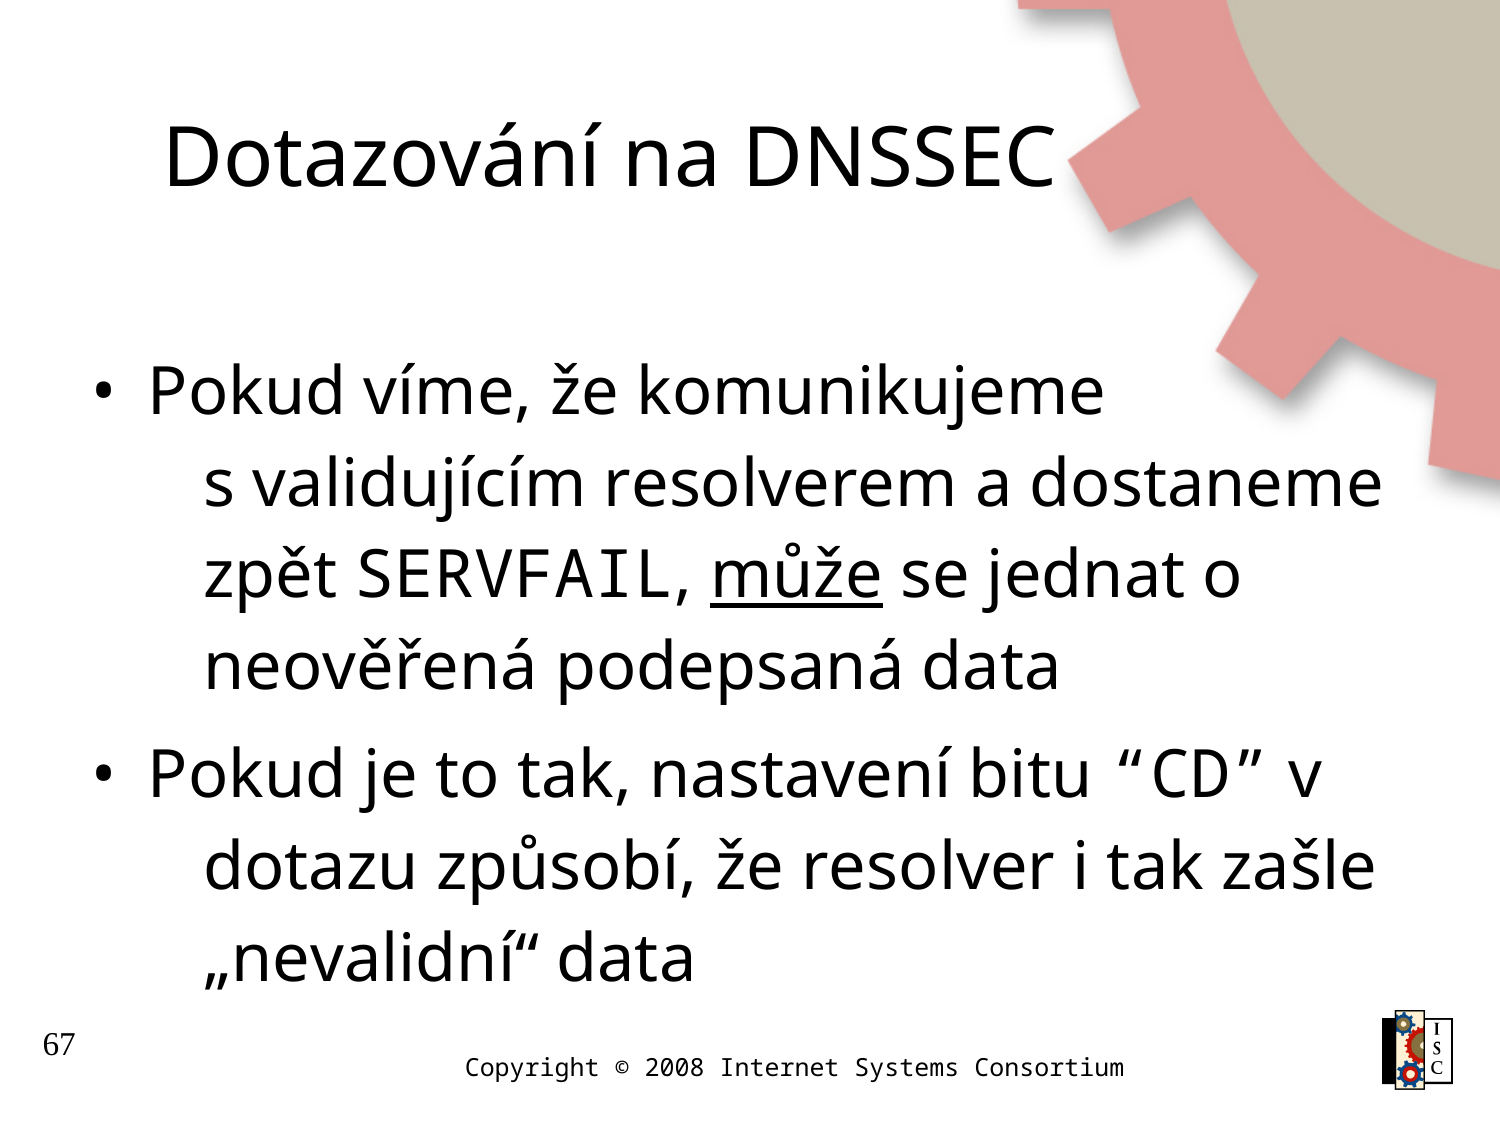

# Dotazování na DNSSEC
Pokud víme, že komunikujeme s validujícím resolverem a dostaneme zpět SERVFAIL, může se jednat o neověřená podepsaná data
Pokud je to tak, nastavení bitu “CD” v dotazu způsobí, že resolver i tak zašle „nevalidní“ data